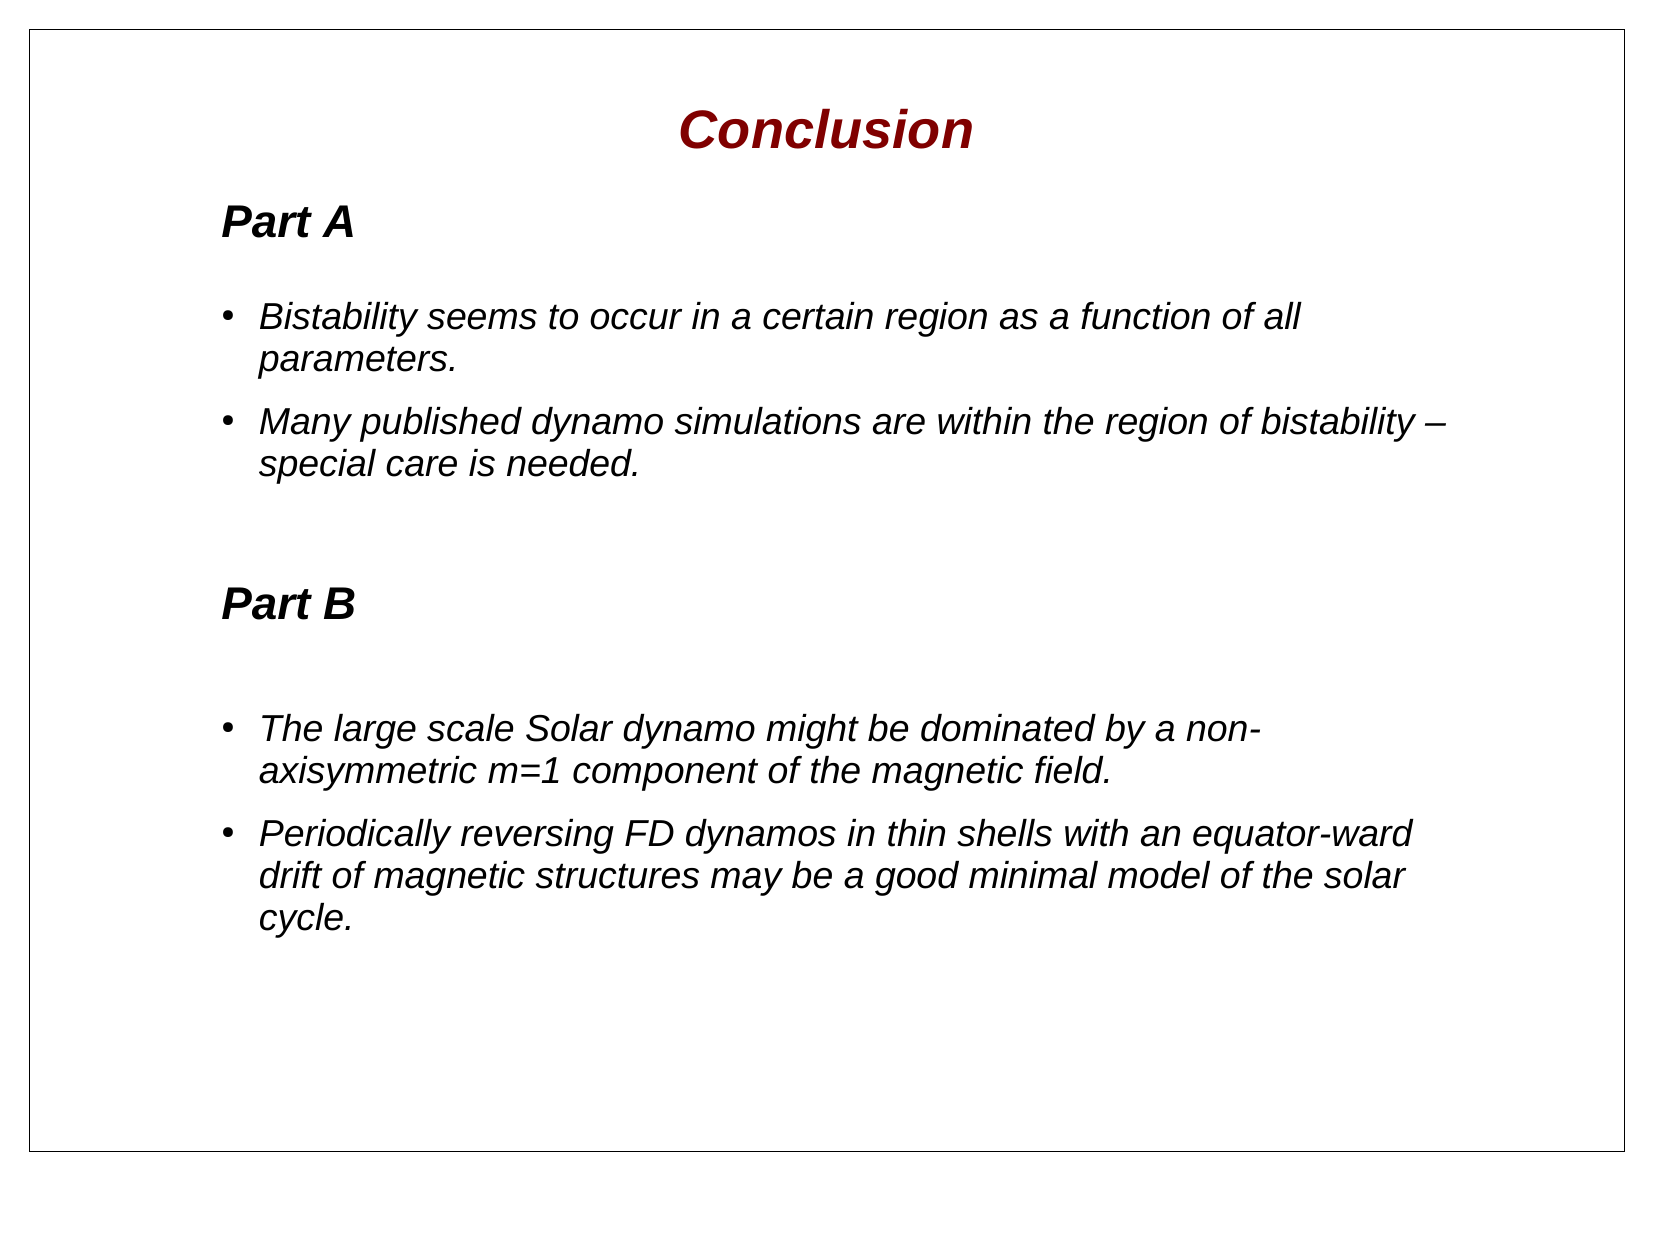

Conclusion
Part A
Bistability seems to occur in a certain region as a function of all parameters.
Many published dynamo simulations are within the region of bistability – special care is needed.
Part B
The large scale Solar dynamo might be dominated by a non-axisymmetric m=1 component of the magnetic field.
Periodically reversing FD dynamos in thin shells with an equator-ward drift of magnetic structures may be a good minimal model of the solar cycle.
Two types of dipolar dynamos can be distinguished:
 *) Mean dipolar dynamos (MD)
 *) Fluctuating dipolar dynamos (FD)
MD and FD dynamos have rather different properties.
FD dynamos are normally oscillatory. In some cases this may lead to reversals.
The transition between MD and FD dynamos is hysteretic.
Most geodynamo simulations have typical parameters values P in [0.5, 2], Pm in [0.5, 10] and R < 10 Rc which are within the observed hysteresis region.
 Thank you!